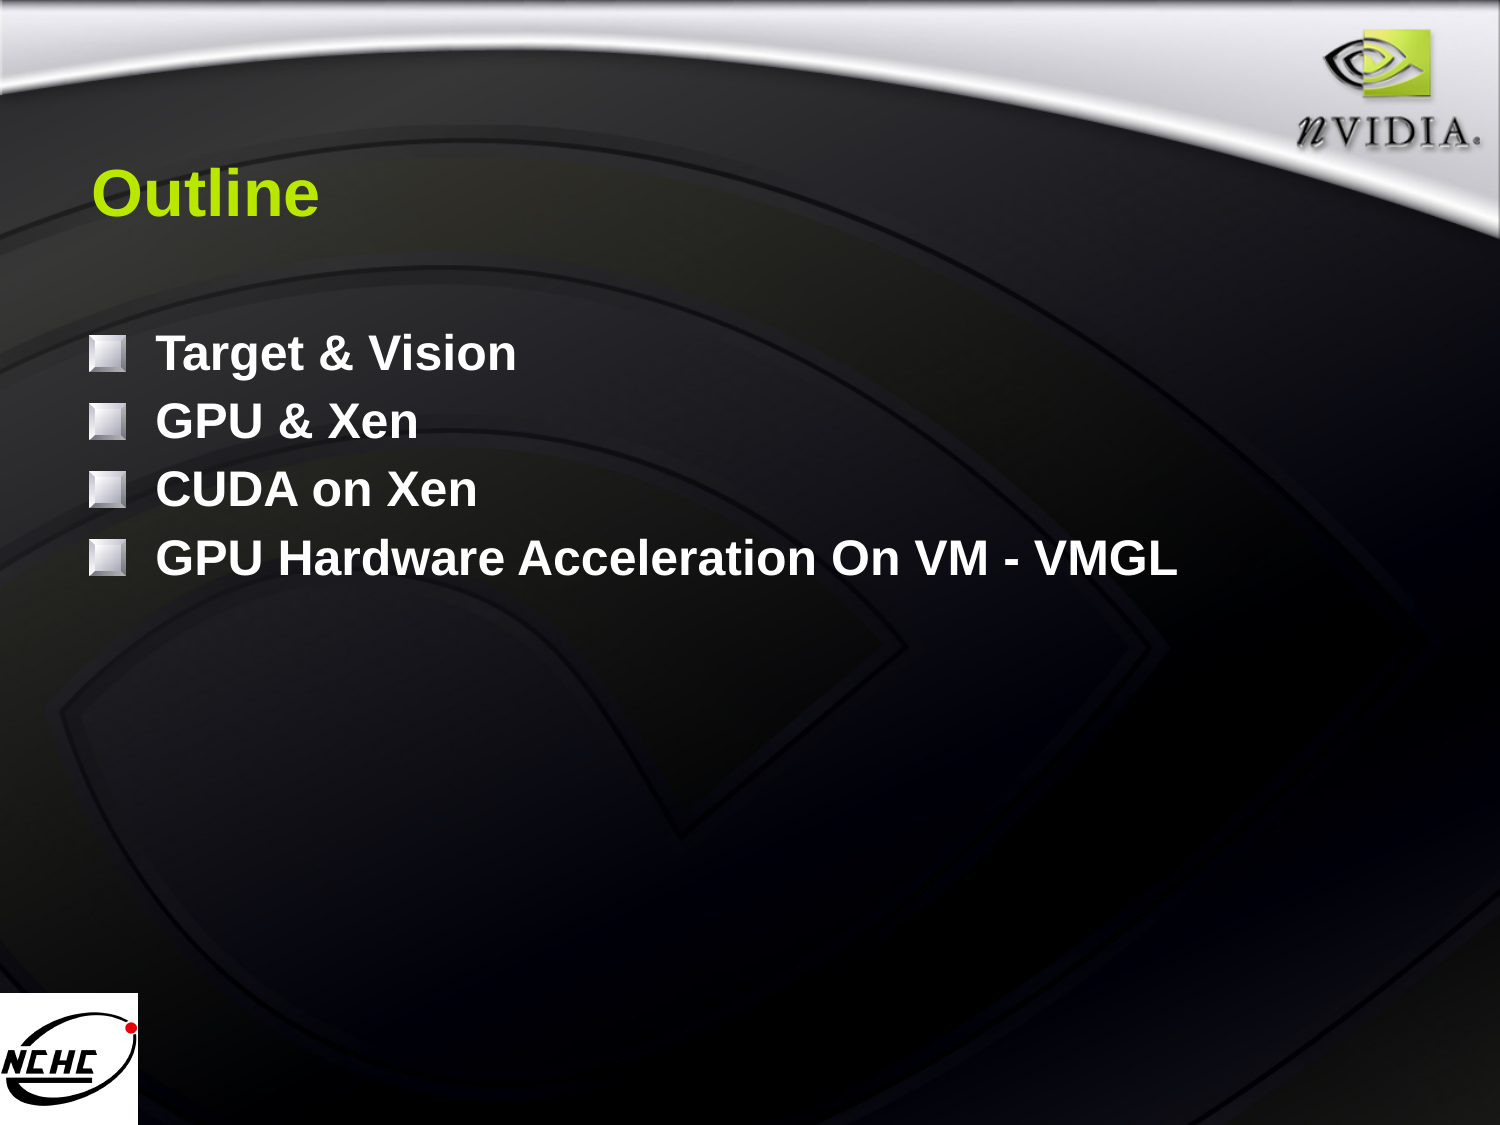

# Outline
Target & Vision
GPU & Xen
CUDA on Xen
GPU Hardware Acceleration On VM - VMGL